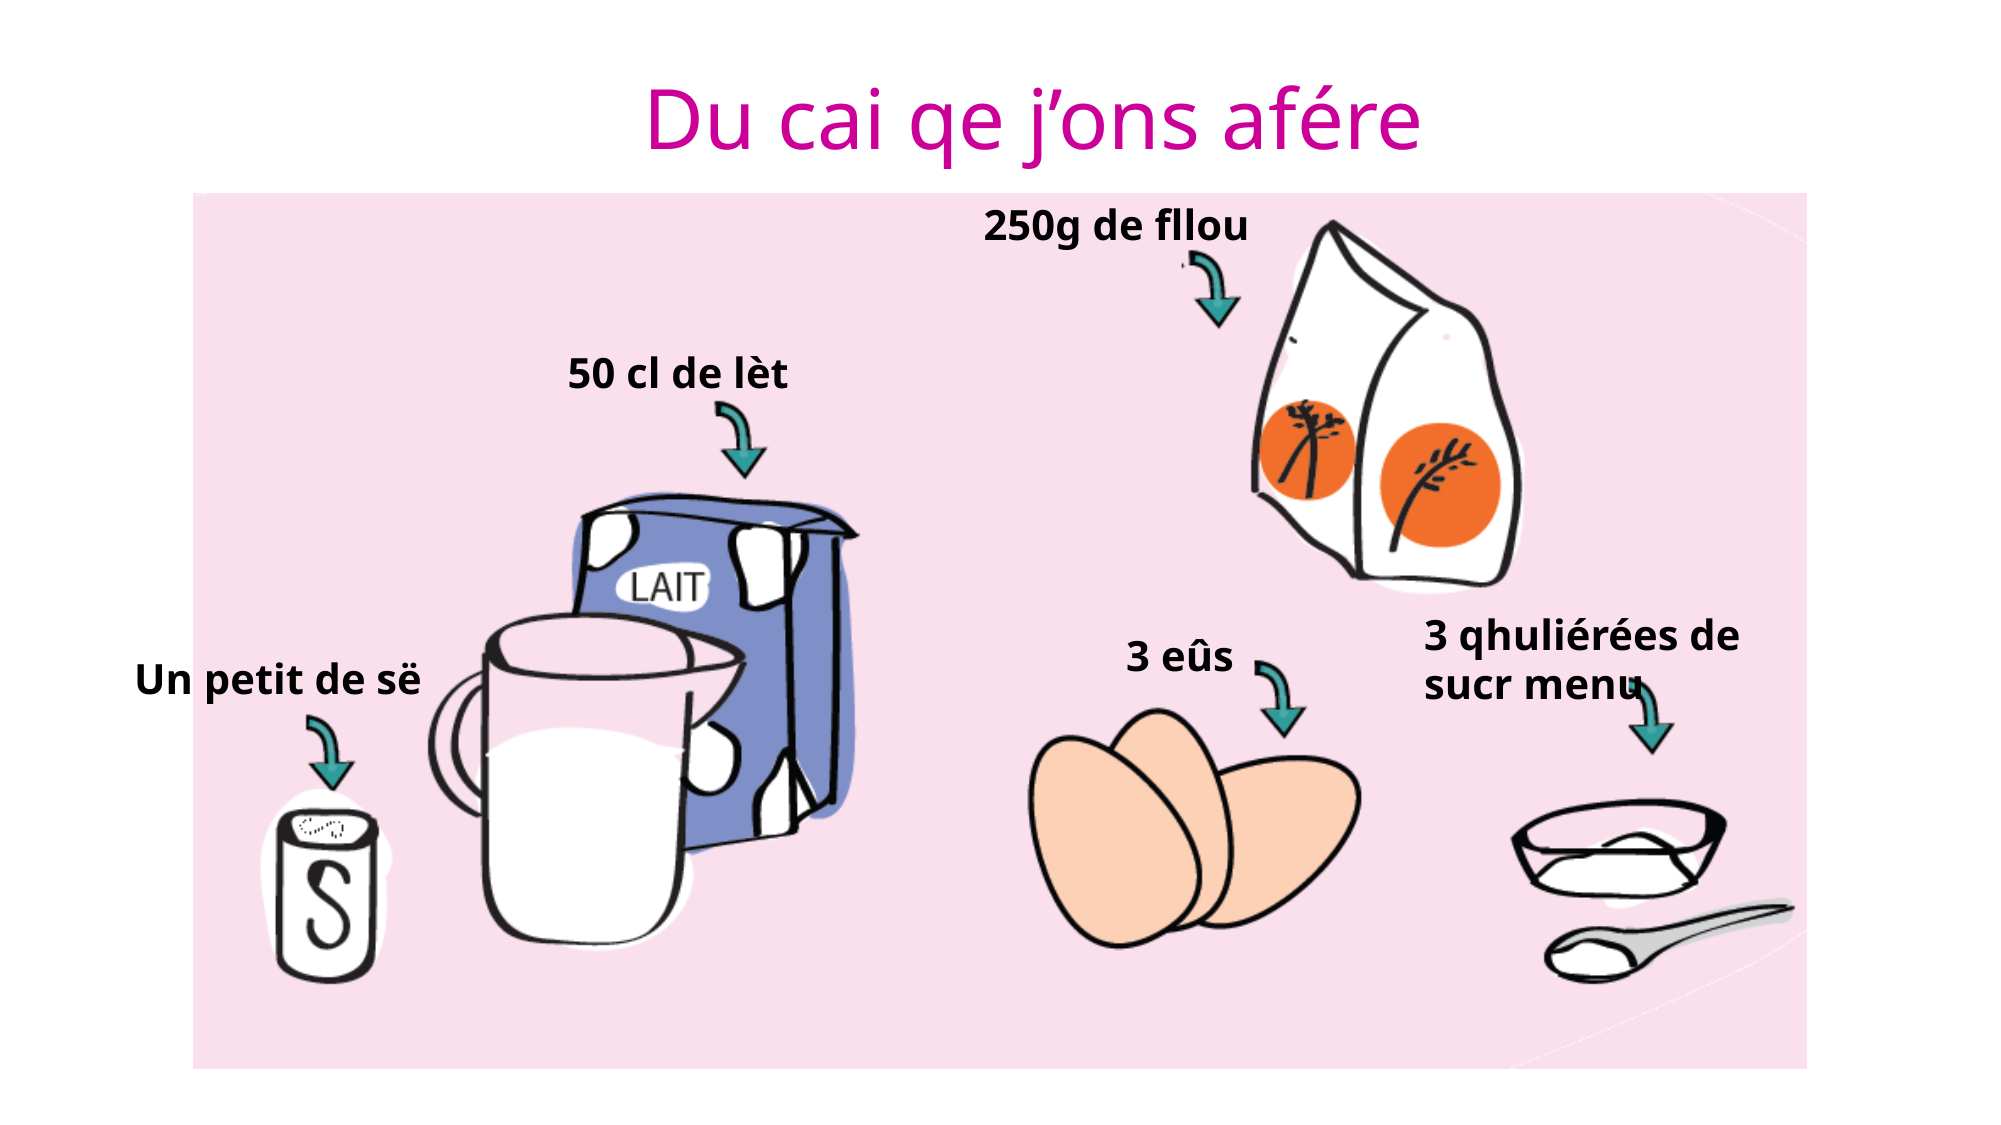

Du cai qe j’ons afére
250g de fllou
50 cl de lèt
3 qhuliérées de sucr menu
3 eûs
Un petit de së